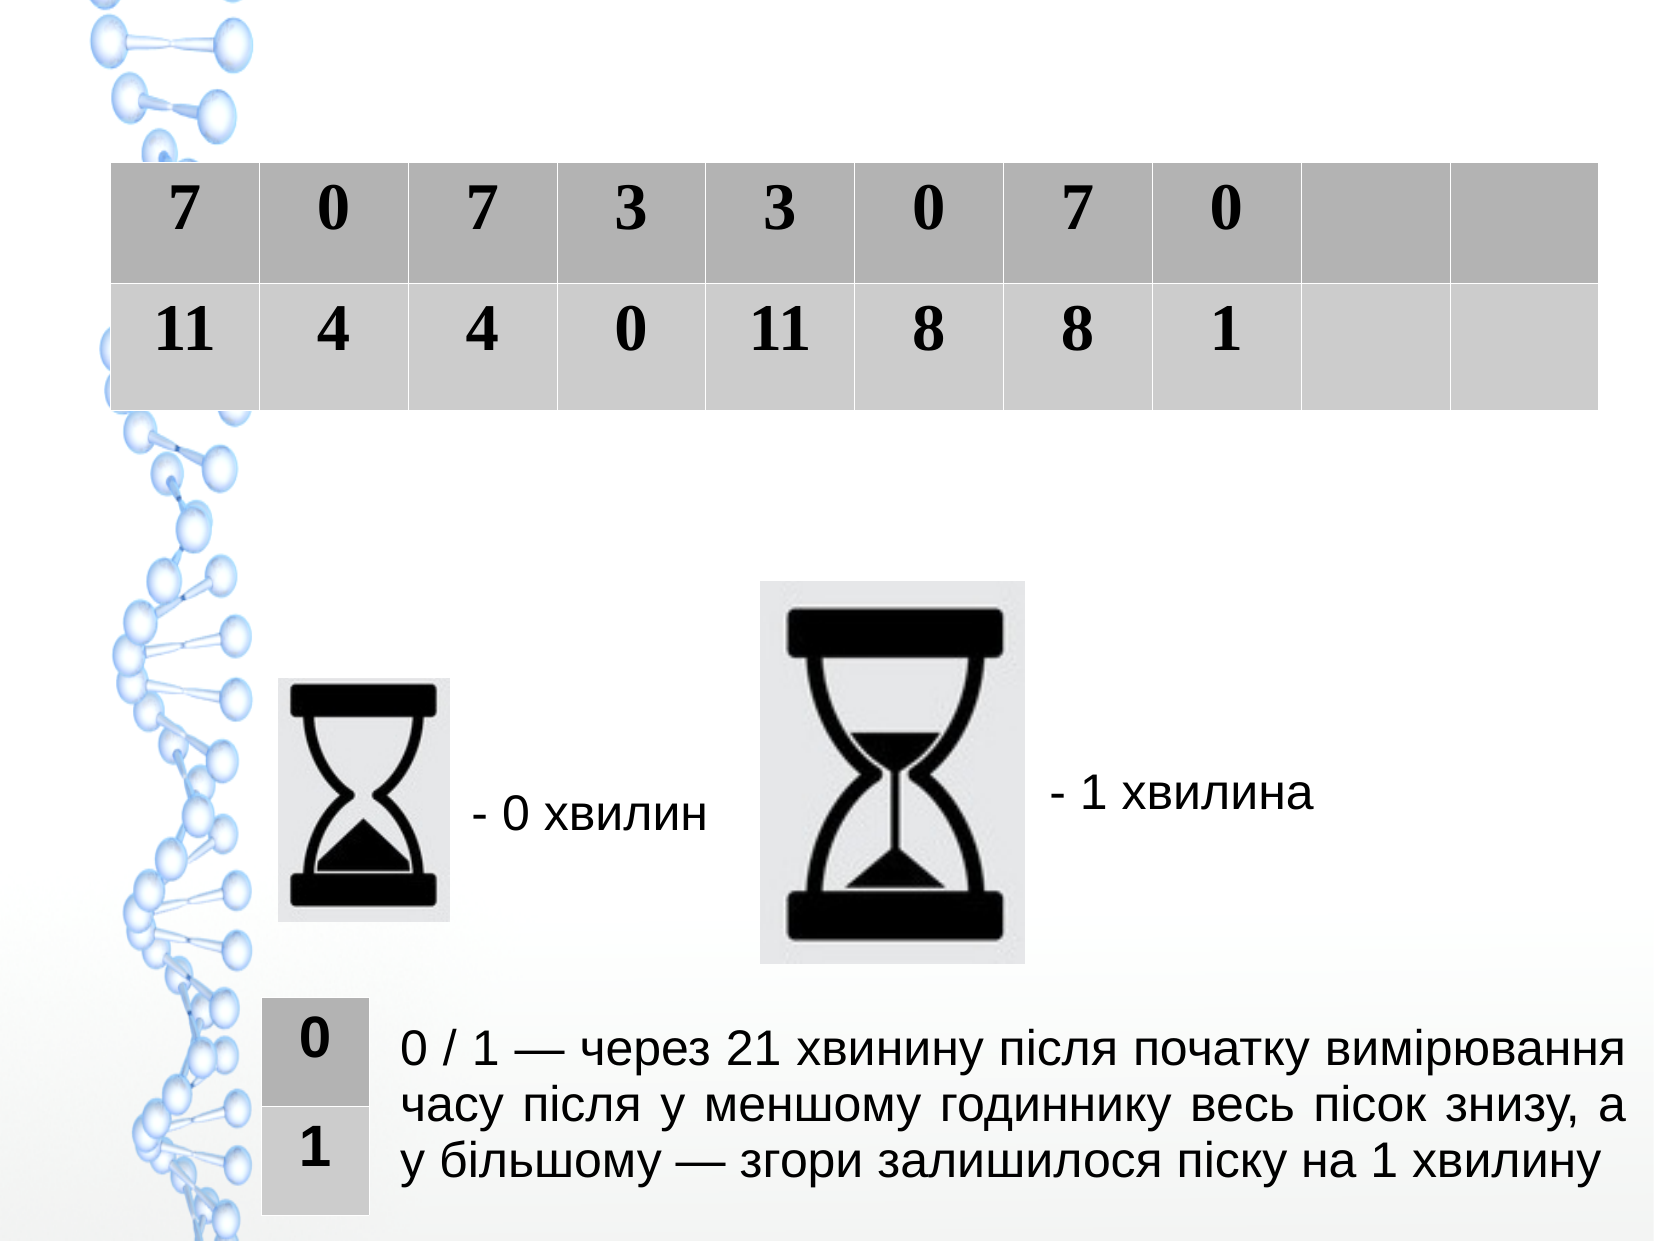

| 7 | 0 | 7 | 3 | 3 | 0 | 7 | 0 | | |
| --- | --- | --- | --- | --- | --- | --- | --- | --- | --- |
| 11 | 4 | 4 | 0 | 11 | 8 | 8 | 1 | | |
- 1 хвилина
- 0 хвилин
| 0 |
| --- |
| 1 |
0 / 1 — через 21 хвинину після початку вимірювання часу після у меншому годиннику весь пісок знизу, а у більшому — згори залишилося піску на 1 хвилину